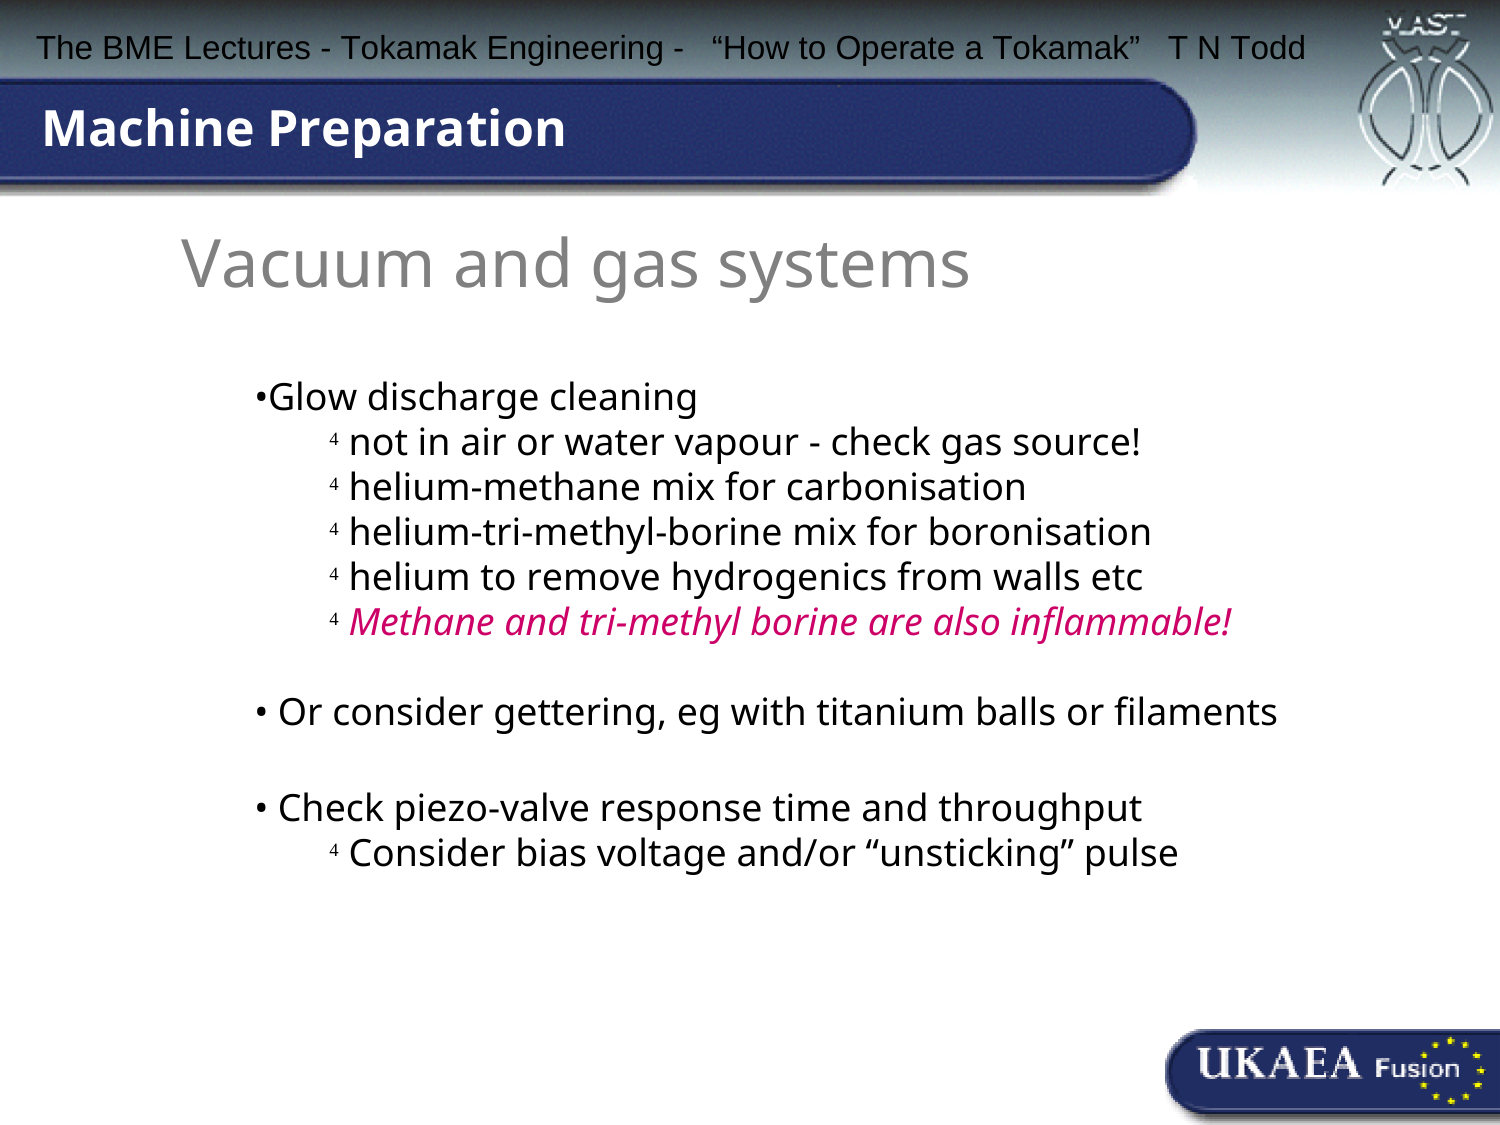

Machine Preparation
The BME Lectures - Tokamak Engineering - “How to Operate a Tokamak” T N Todd
Vacuum and gas systems
Glow discharge cleaning
 not in air or water vapour - check gas source!
 helium-methane mix for carbonisation
 helium-tri-methyl-borine mix for boronisation
 helium to remove hydrogenics from walls etc
 Methane and tri-methyl borine are also inflammable!
 Or consider gettering, eg with titanium balls or filaments
 Check piezo-valve response time and throughput
 Consider bias voltage and/or “unsticking” pulse